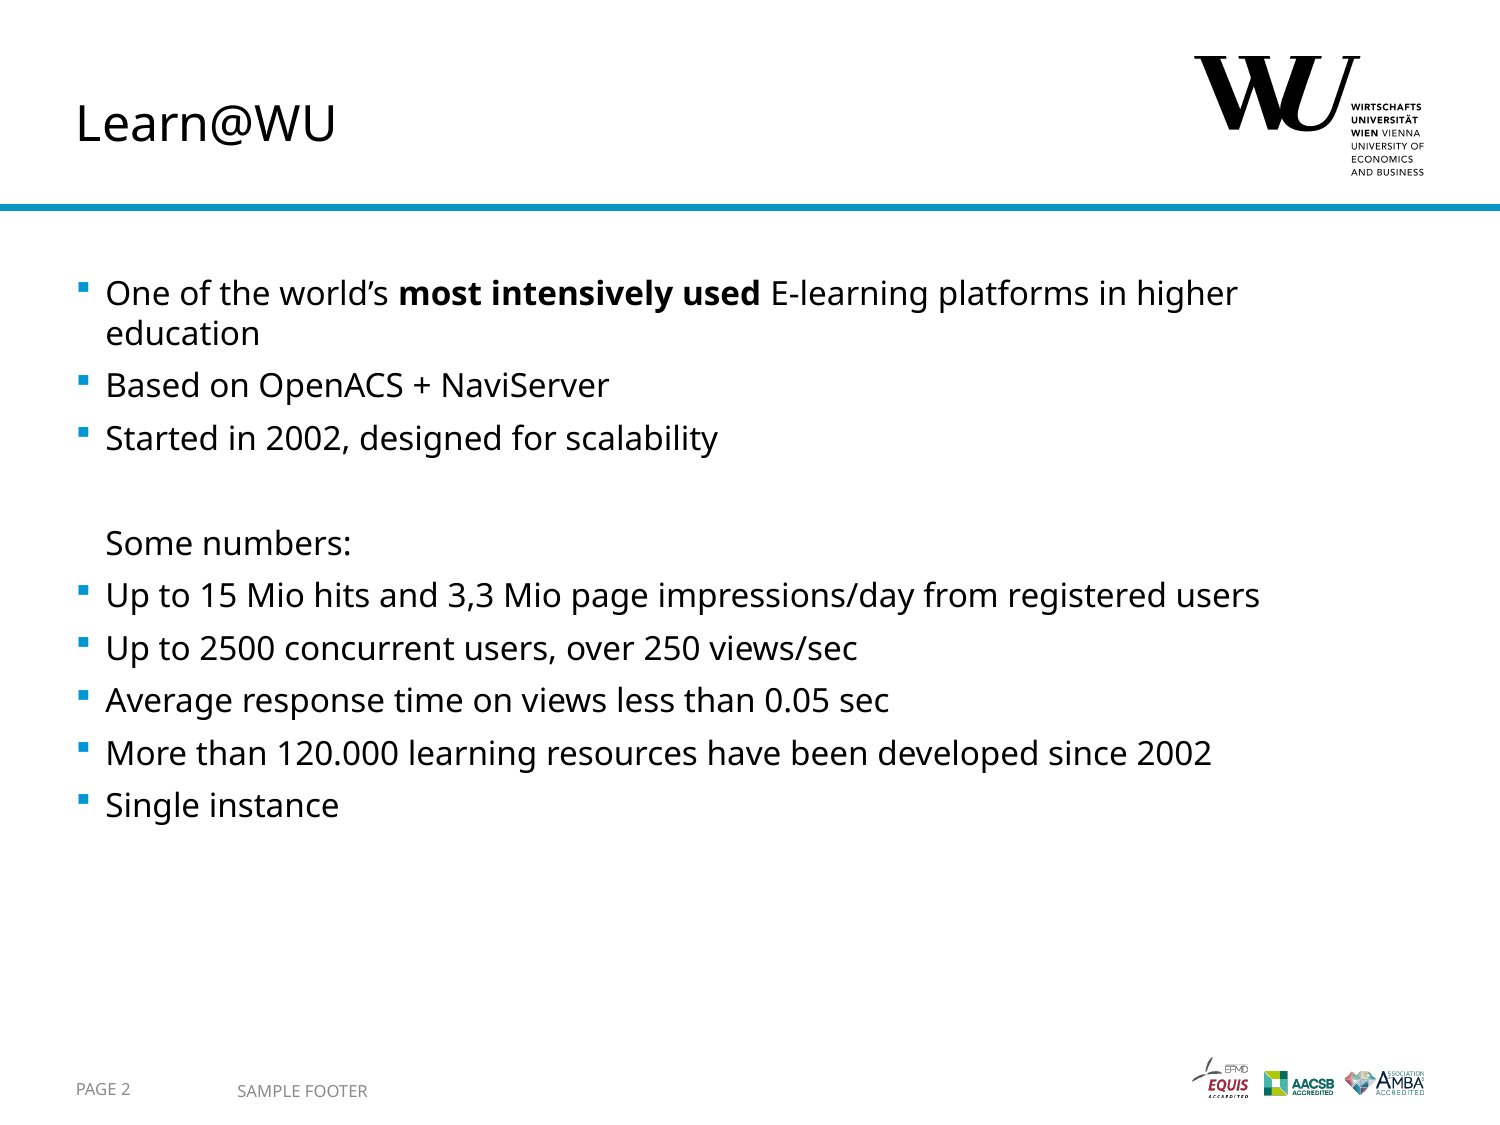

Learn@WU
# One of the world’s most intensively used E-learning platforms in higher education
Based on OpenACS + NaviServer
Started in 2002, designed for scalability
Some numbers:
Up to 15 Mio hits and 3,3 Mio page impressions/day from registered users
Up to 2500 concurrent users, over 250 views/sec
Average response time on views less than 0.05 sec
More than 120.000 learning resources have been developed since 2002
Single instance
Page
Sample Footer